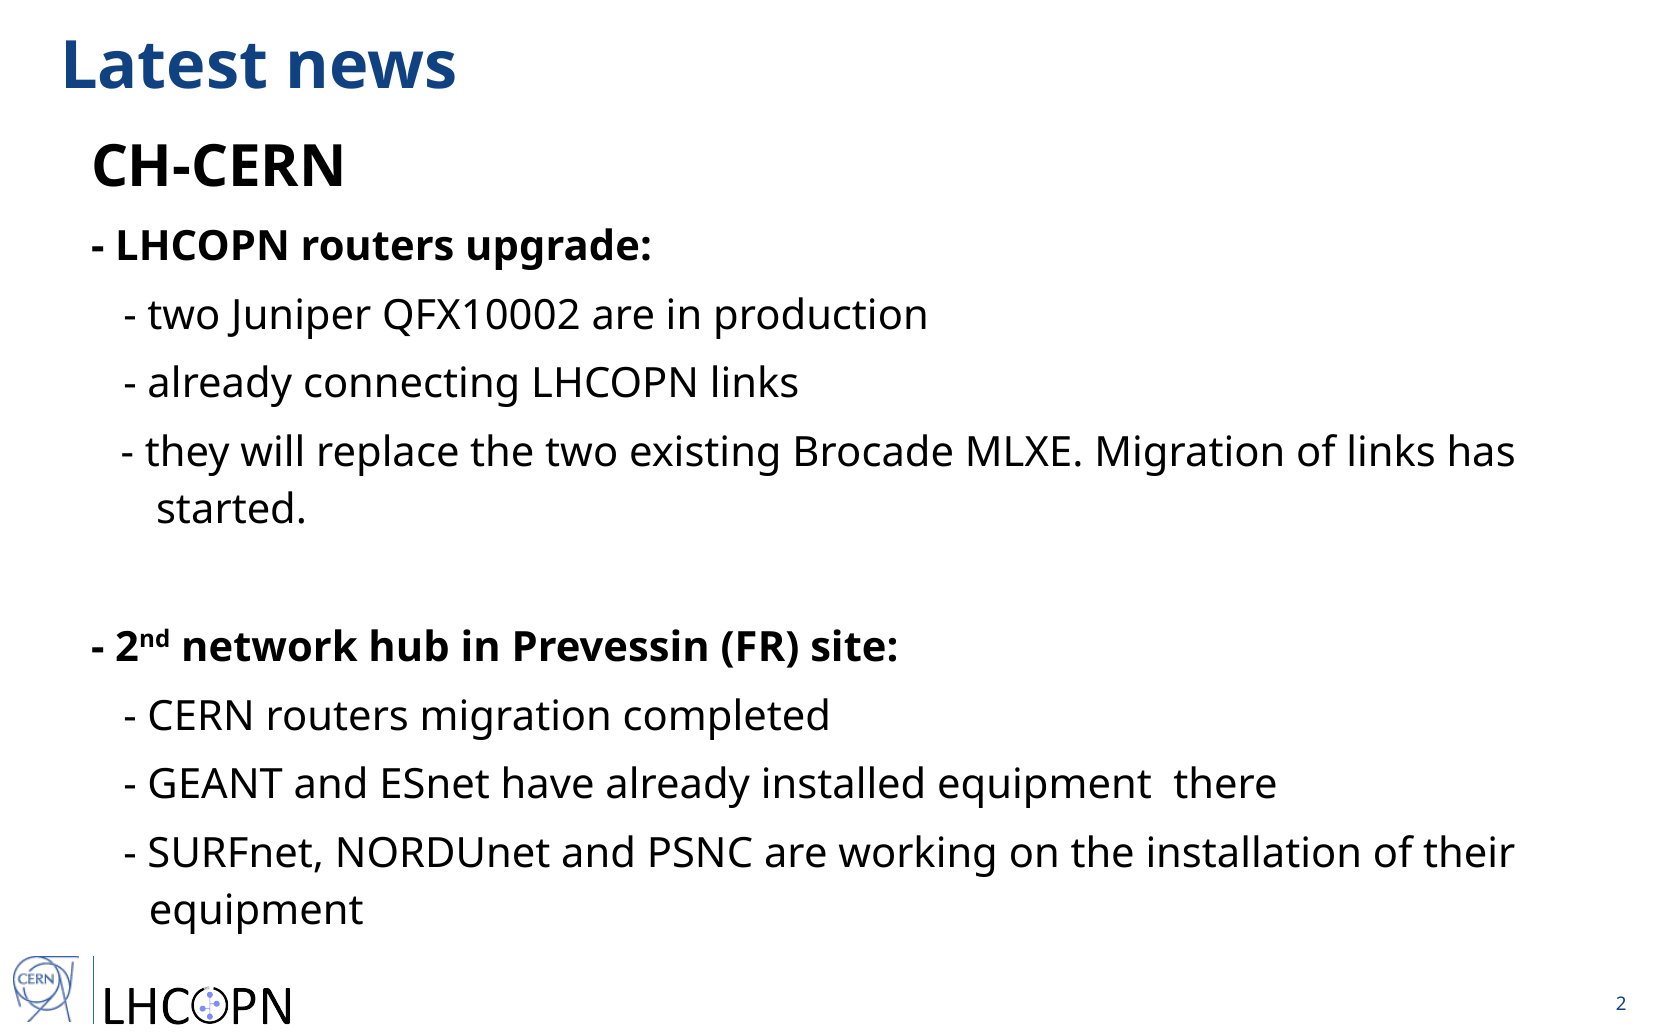

# Latest news
CH-CERN
- LHCOPN routers upgrade:
 - two Juniper QFX10002 are in production
 - already connecting LHCOPN links
- they will replace the two existing Brocade MLXE. Migration of links has started.
- 2nd network hub in Prevessin (FR) site:
 - CERN routers migration completed
 - GEANT and ESnet have already installed equipment there
 - SURFnet, NORDUnet and PSNC are working on the installation of their equipment